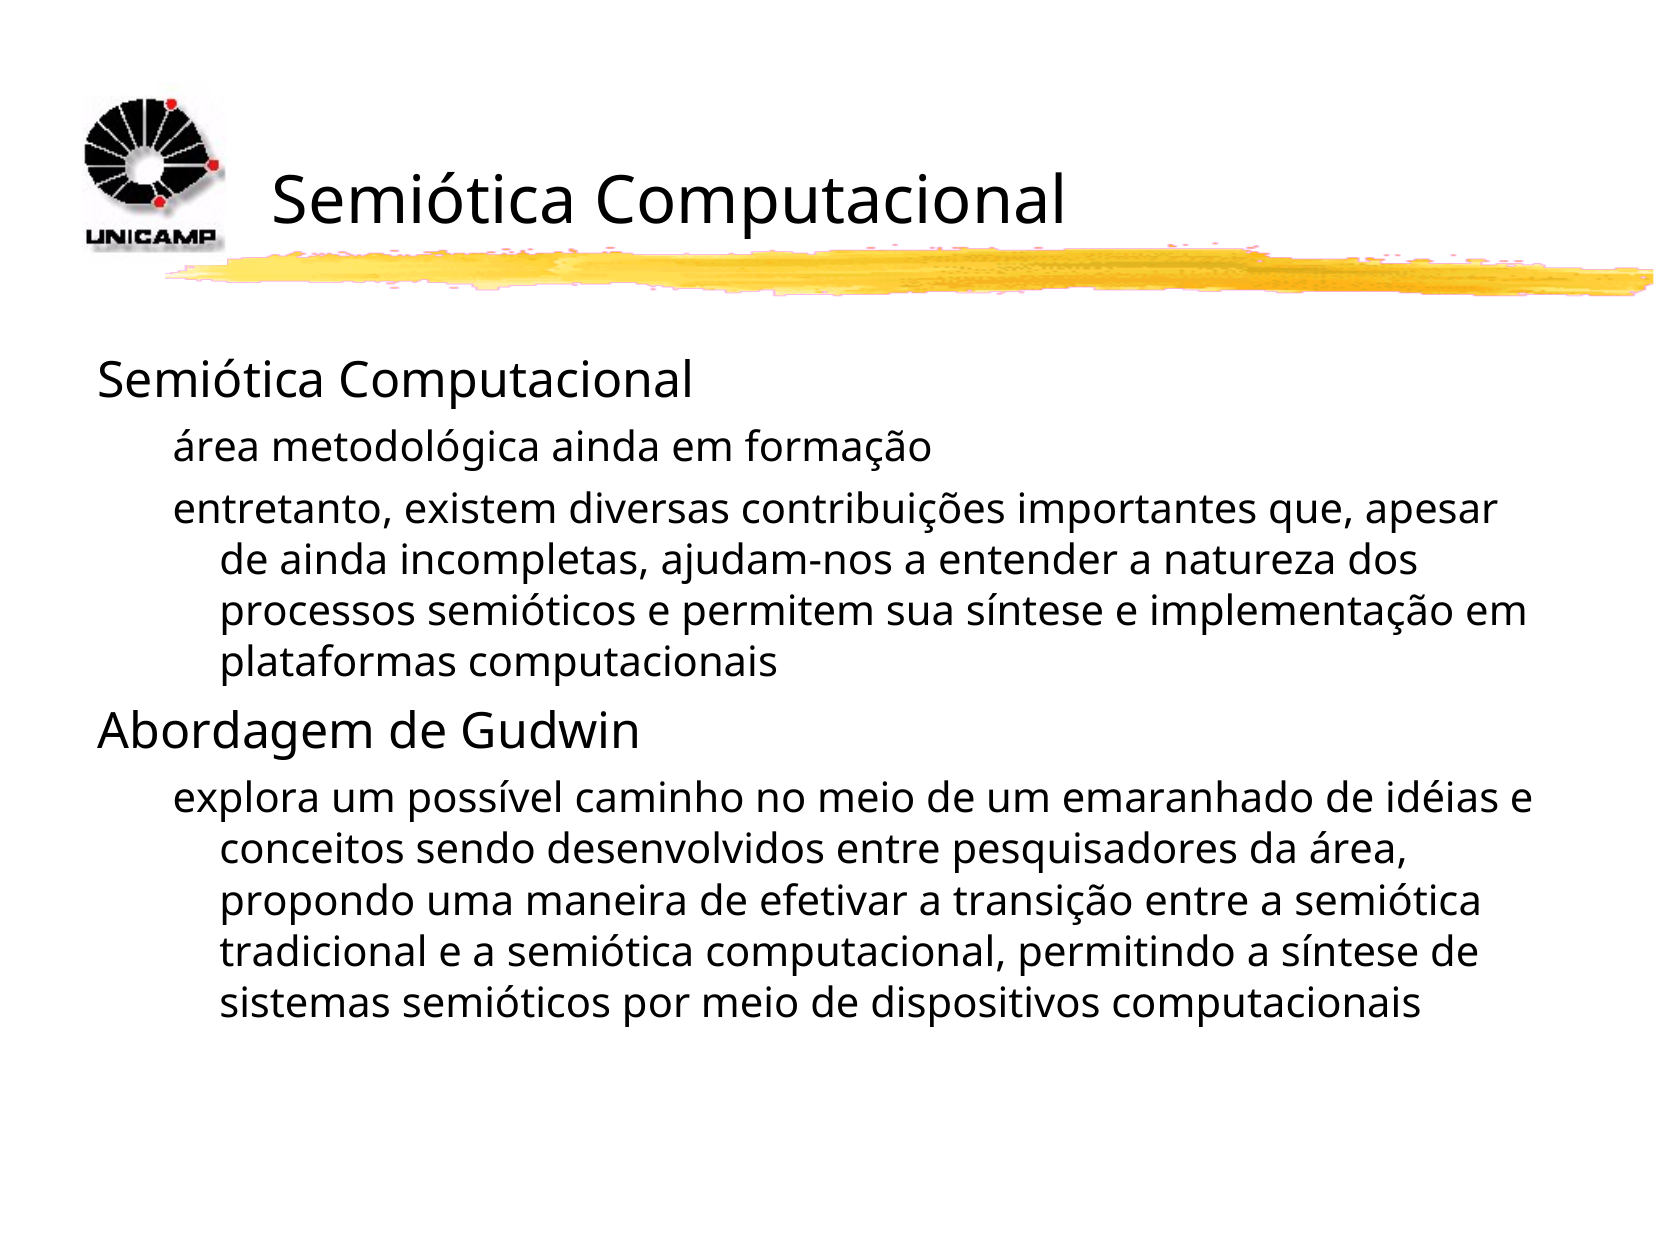

# Semiótica Computacional
Semiótica Computacional
área metodológica ainda em formação
entretanto, existem diversas contribuições importantes que, apesar de ainda incompletas, ajudam-nos a entender a natureza dos processos semióticos e permitem sua síntese e implementação em plataformas computacionais
Abordagem de Gudwin
explora um possível caminho no meio de um emaranhado de idéias e conceitos sendo desenvolvidos entre pesquisadores da área, propondo uma maneira de efetivar a transição entre a semiótica tradicional e a semiótica computacional, permitindo a síntese de sistemas semióticos por meio de dispositivos computacionais